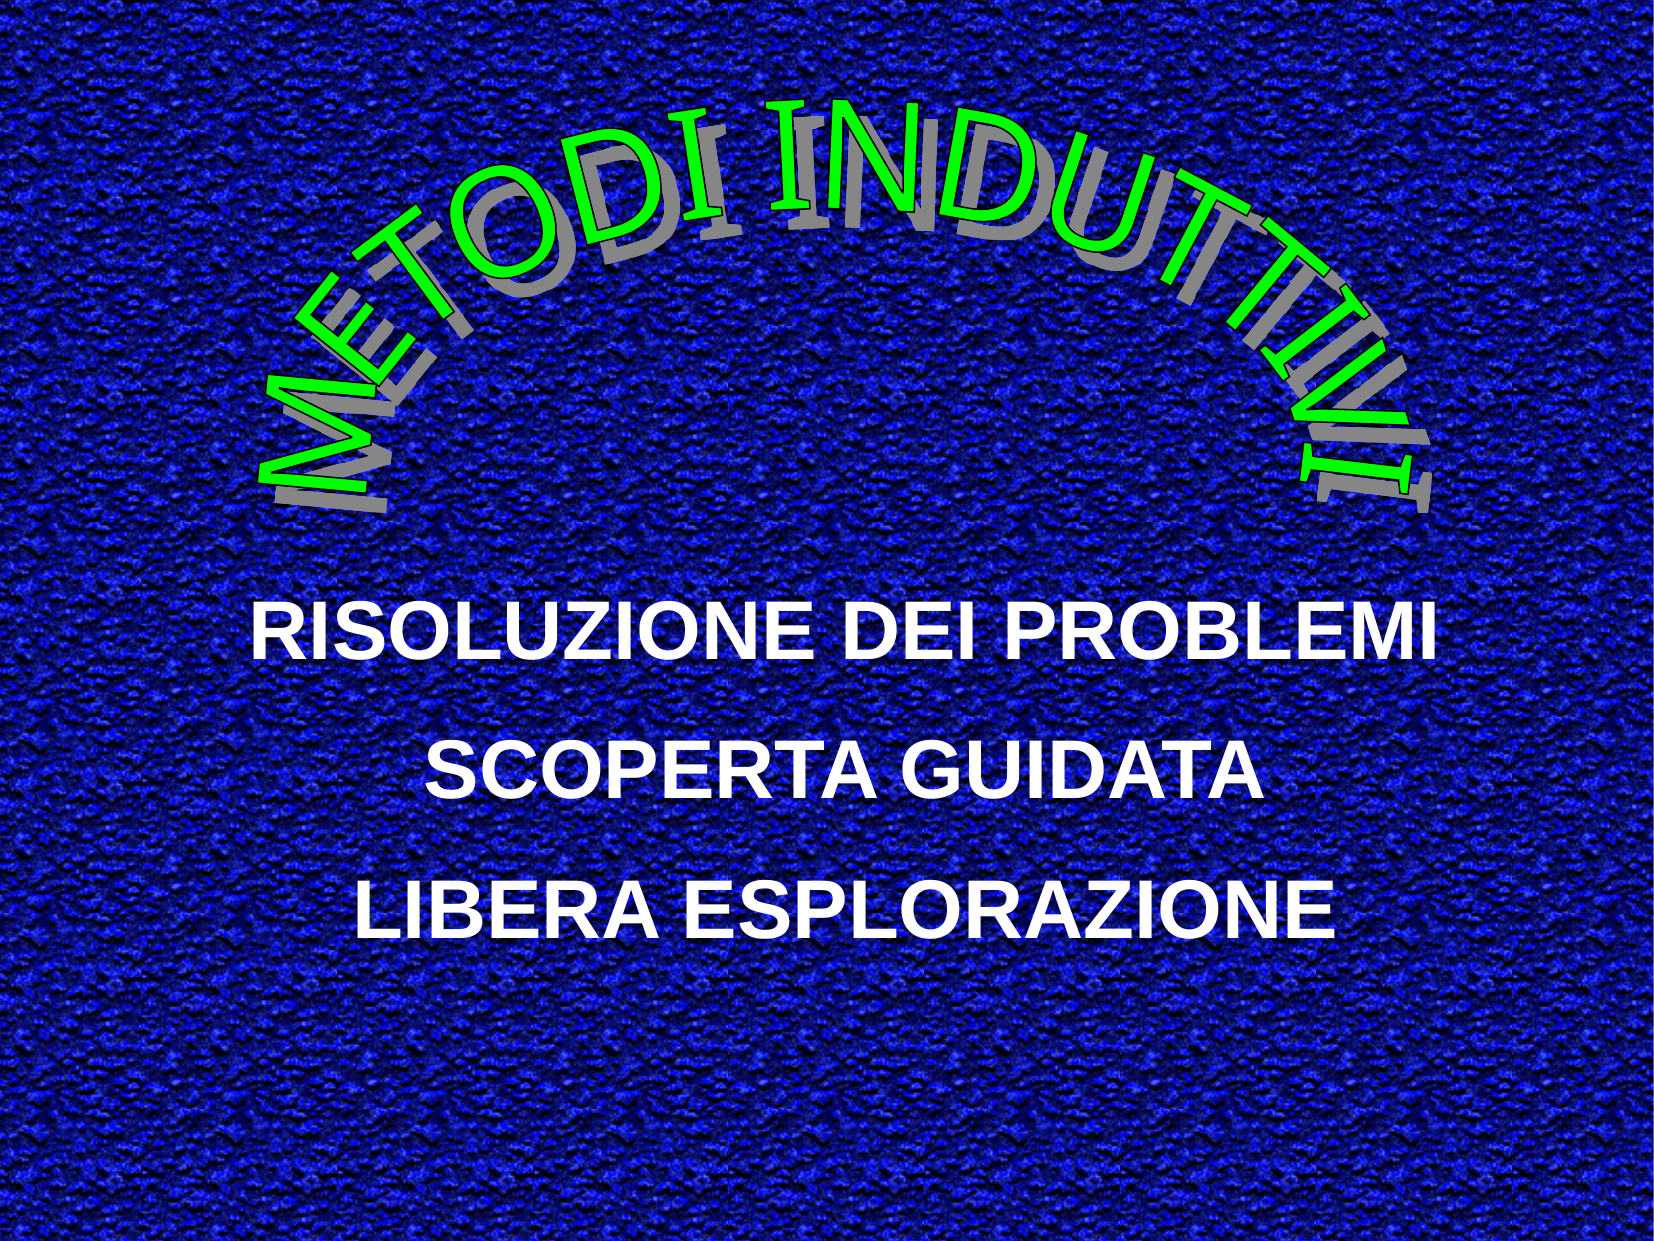

METODI INDUTTIVI
RISOLUZIONE DEI PROBLEMI
SCOPERTA GUIDATA
LIBERA ESPLORAZIONE